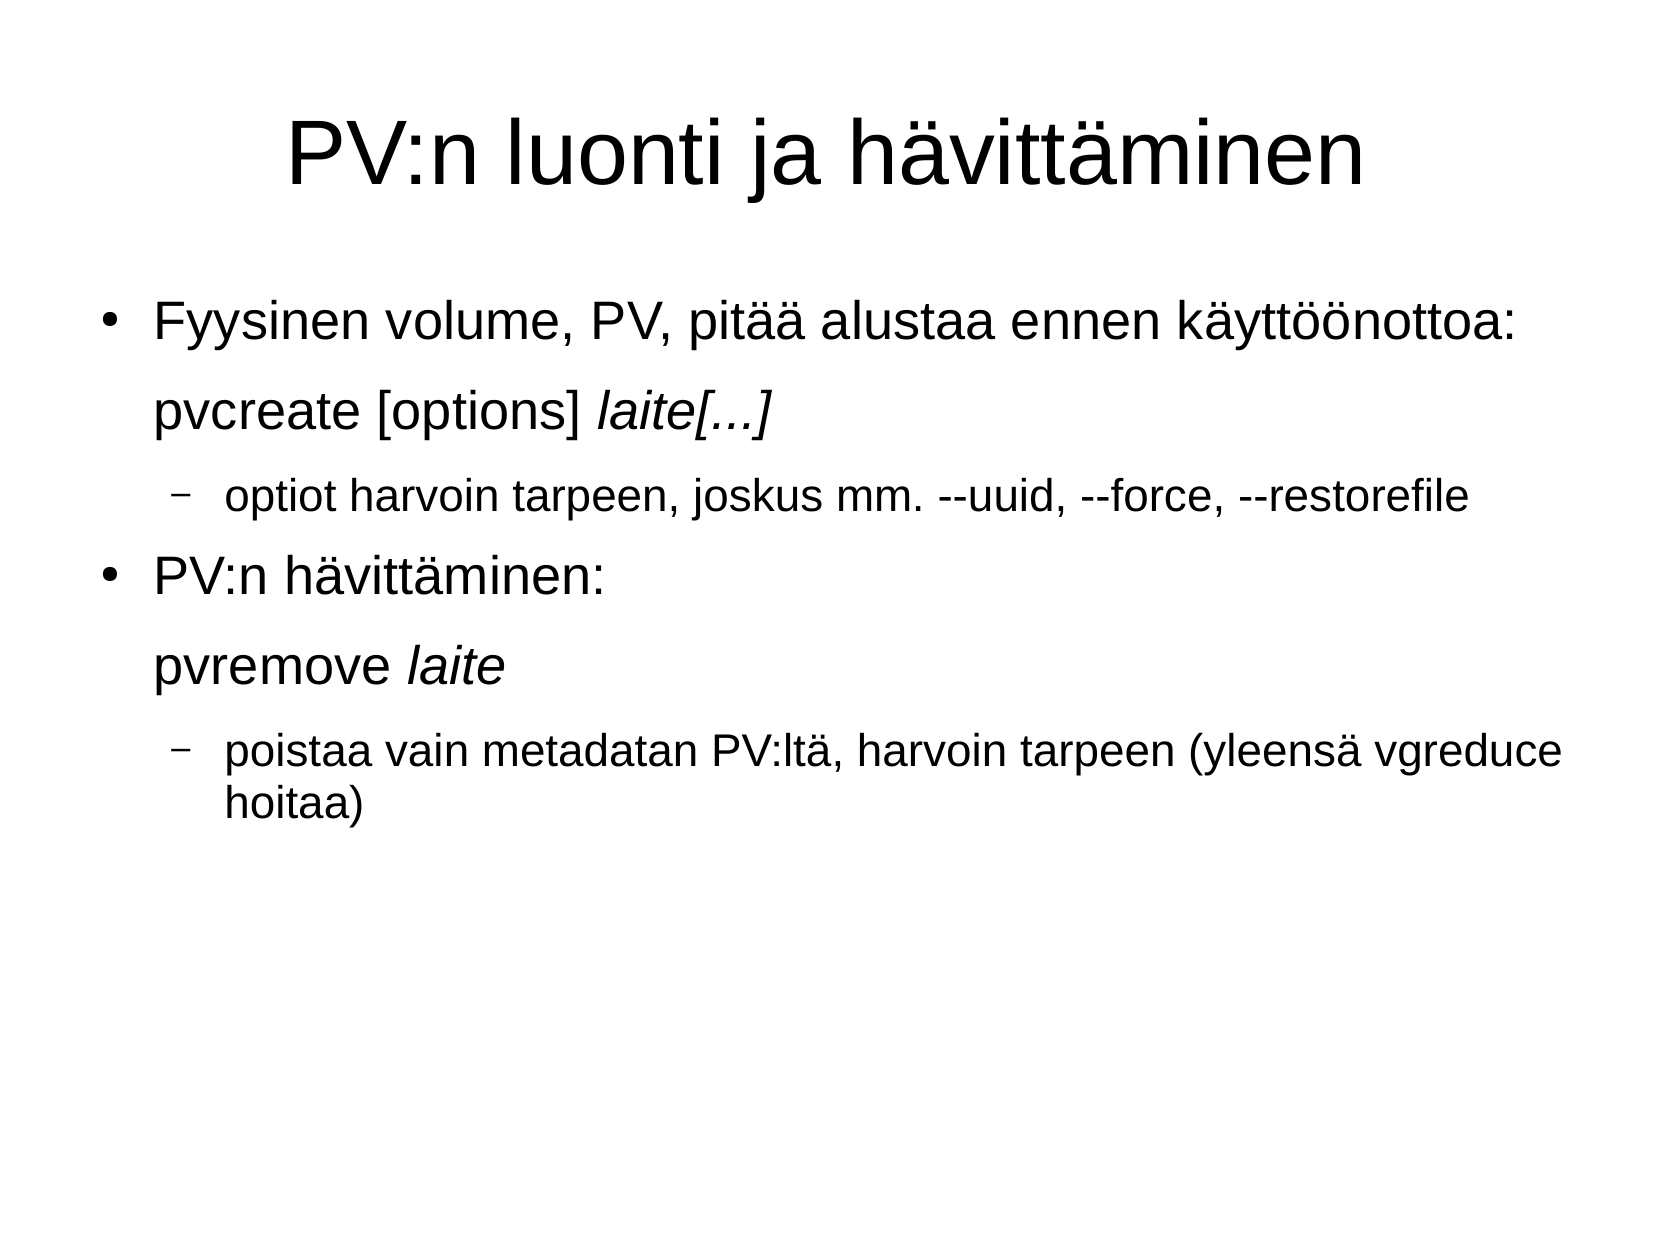

# PV:n luonti ja hävittäminen
Fyysinen volume, PV, pitää alustaa ennen käyttöönottoa:
pvcreate [options] laite[...]
optiot harvoin tarpeen, joskus mm. --uuid, --force, --restorefile
PV:n hävittäminen:
pvremove laite
poistaa vain metadatan PV:ltä, harvoin tarpeen (yleensä vgreduce hoitaa)